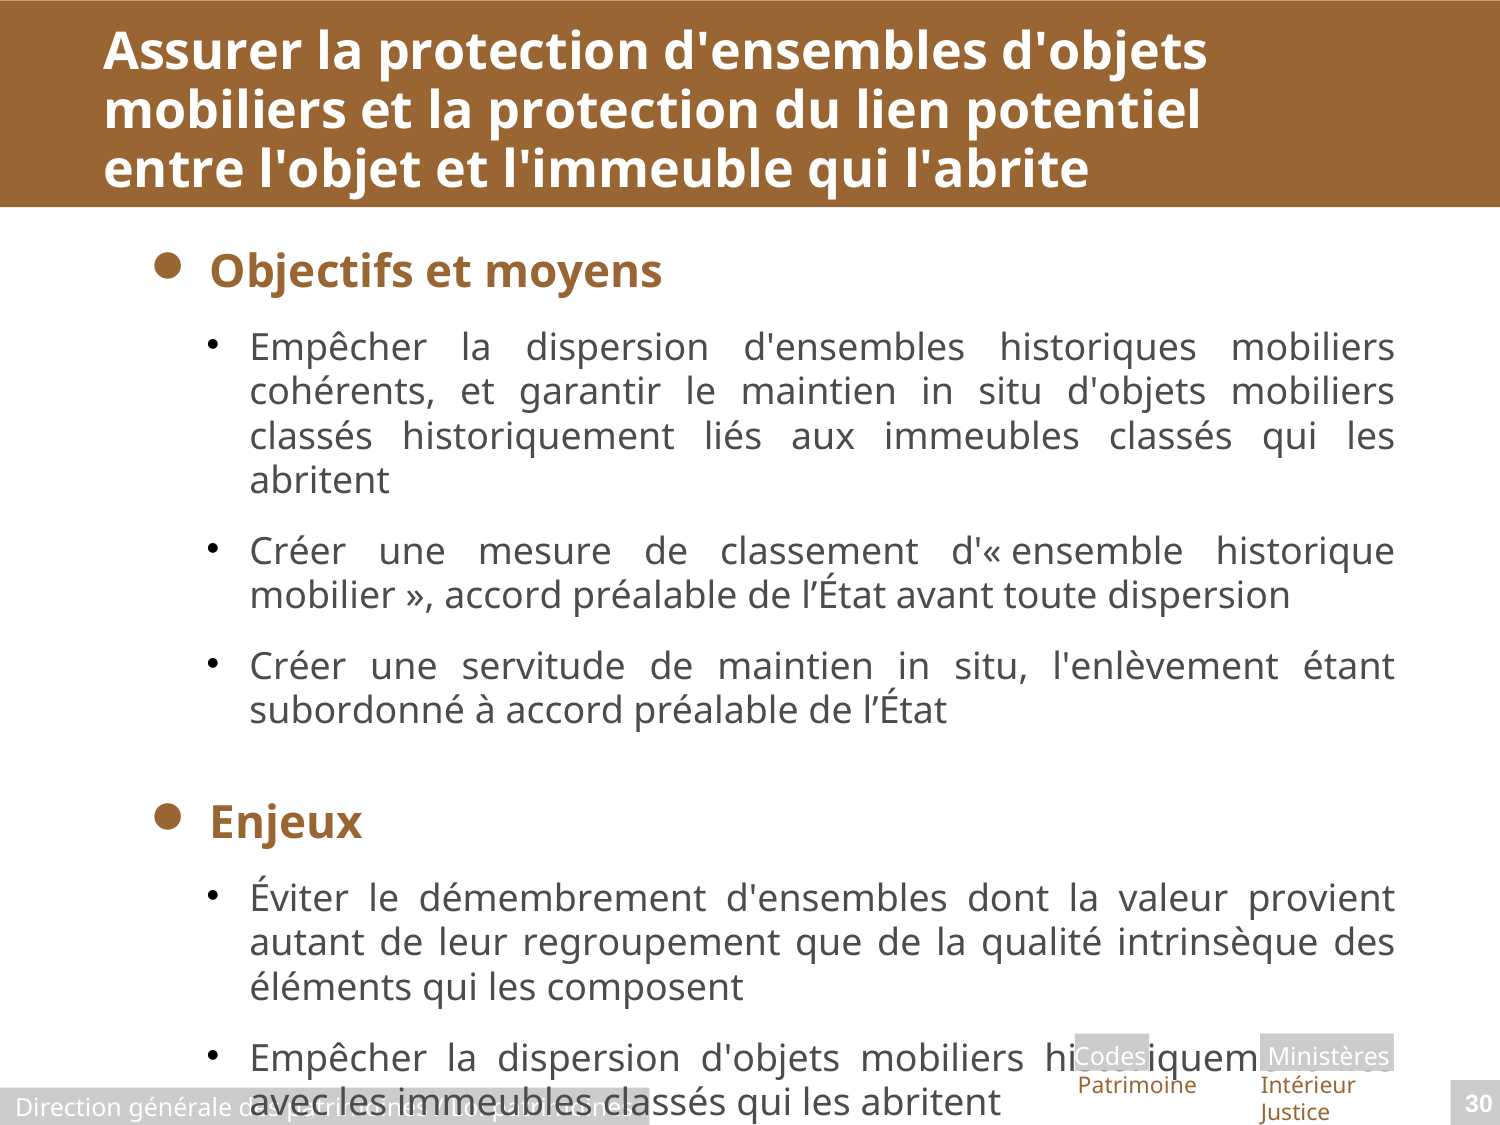

# Assurer la protection d'ensembles d'objets mobiliers et la protection du lien potentiel entre l'objet et l'immeuble qui l'abrite
Objectifs et moyens
Empêcher la dispersion d'ensembles historiques mobiliers cohérents, et garantir le maintien in situ d'objets mobiliers classés historiquement liés aux immeubles classés qui les abritent
Créer une mesure de classement d'« ensemble historique mobilier », accord préalable de l’État avant toute dispersion
Créer une servitude de maintien in situ, l'enlèvement étant subordonné à accord préalable de l’État
Enjeux
Éviter le démembrement d'ensembles dont la valeur provient autant de leur regroupement que de la qualité intrinsèque des éléments qui les composent
Empêcher la dispersion d'objets mobiliers historiquement liés avec les immeubles classés qui les abritent
Codes
Ministères
Ministères
Patrimoine
Intérieur
Justice